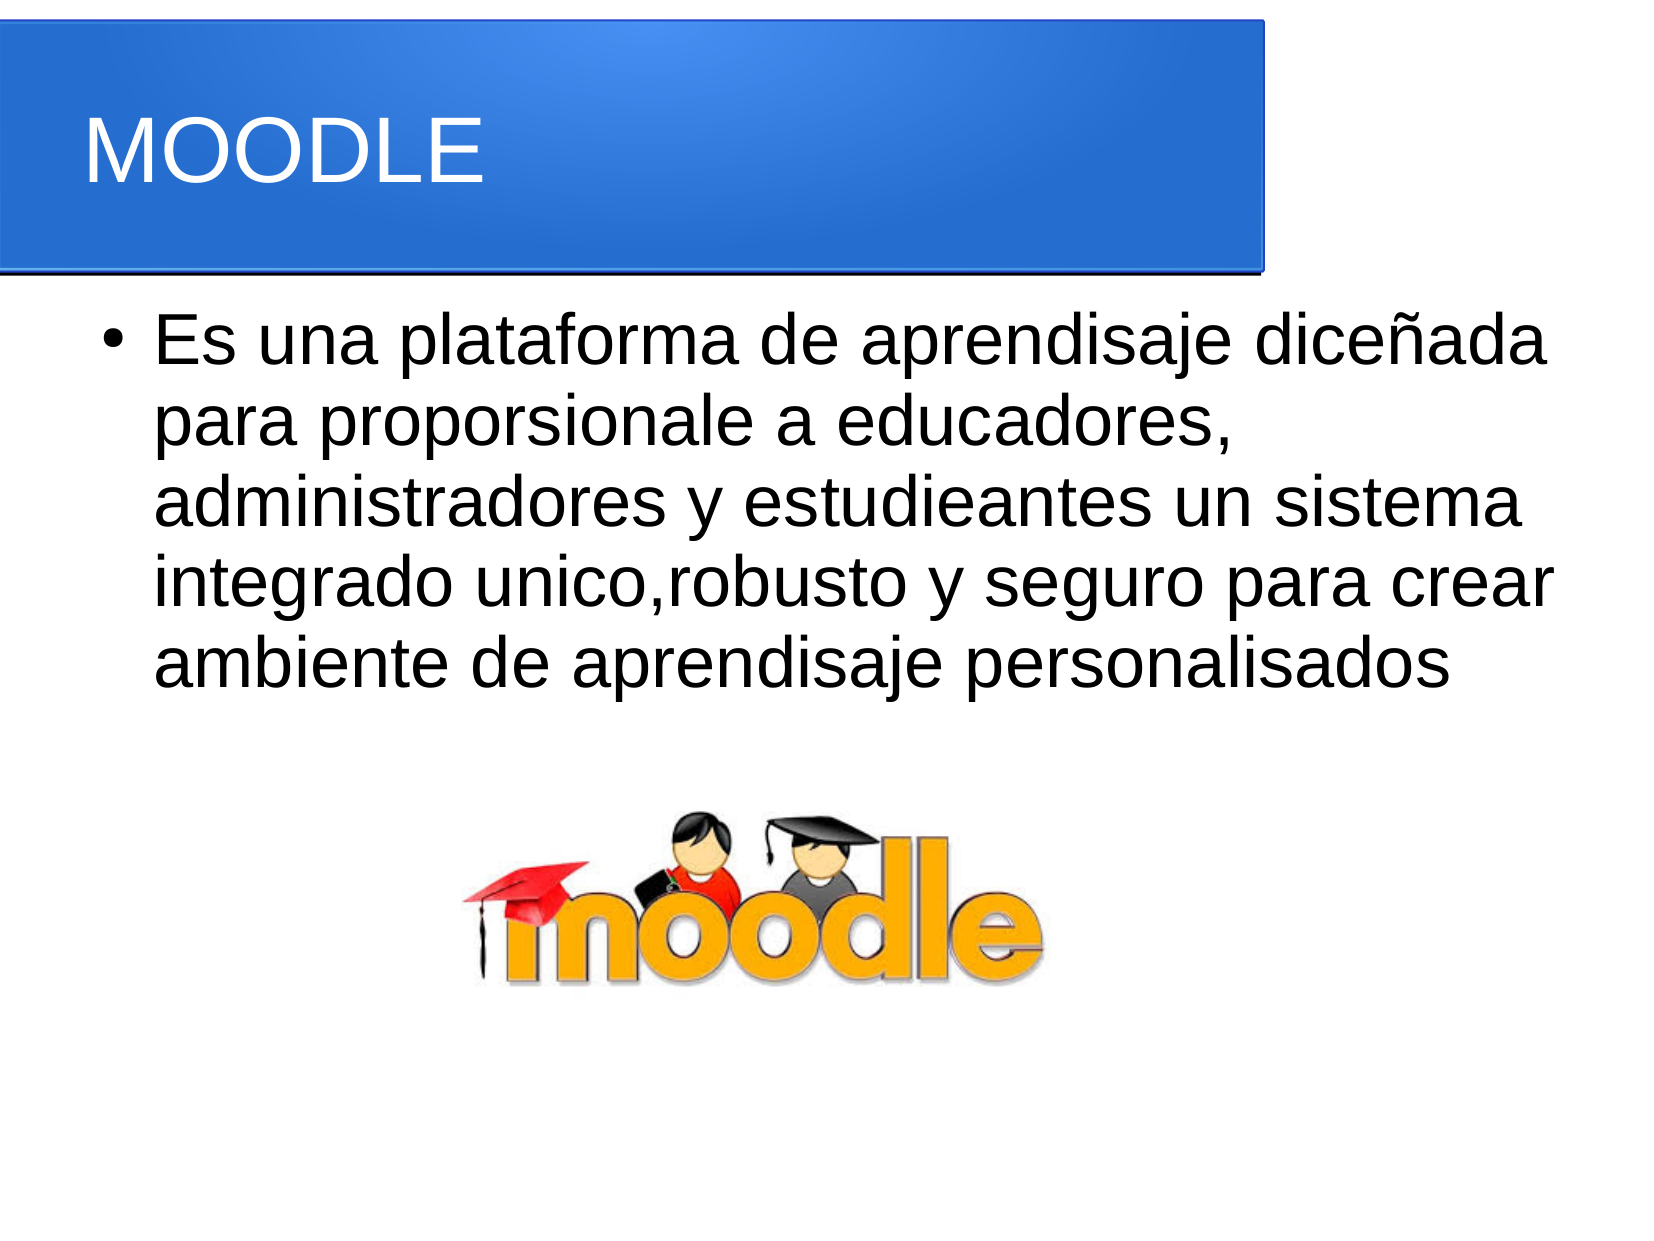

# MOODLE
Es una plataforma de aprendisaje diceñada para proporsionale a educadores, administradores y estudieantes un sistema integrado unico,robusto y seguro para crear ambiente de aprendisaje personalisados